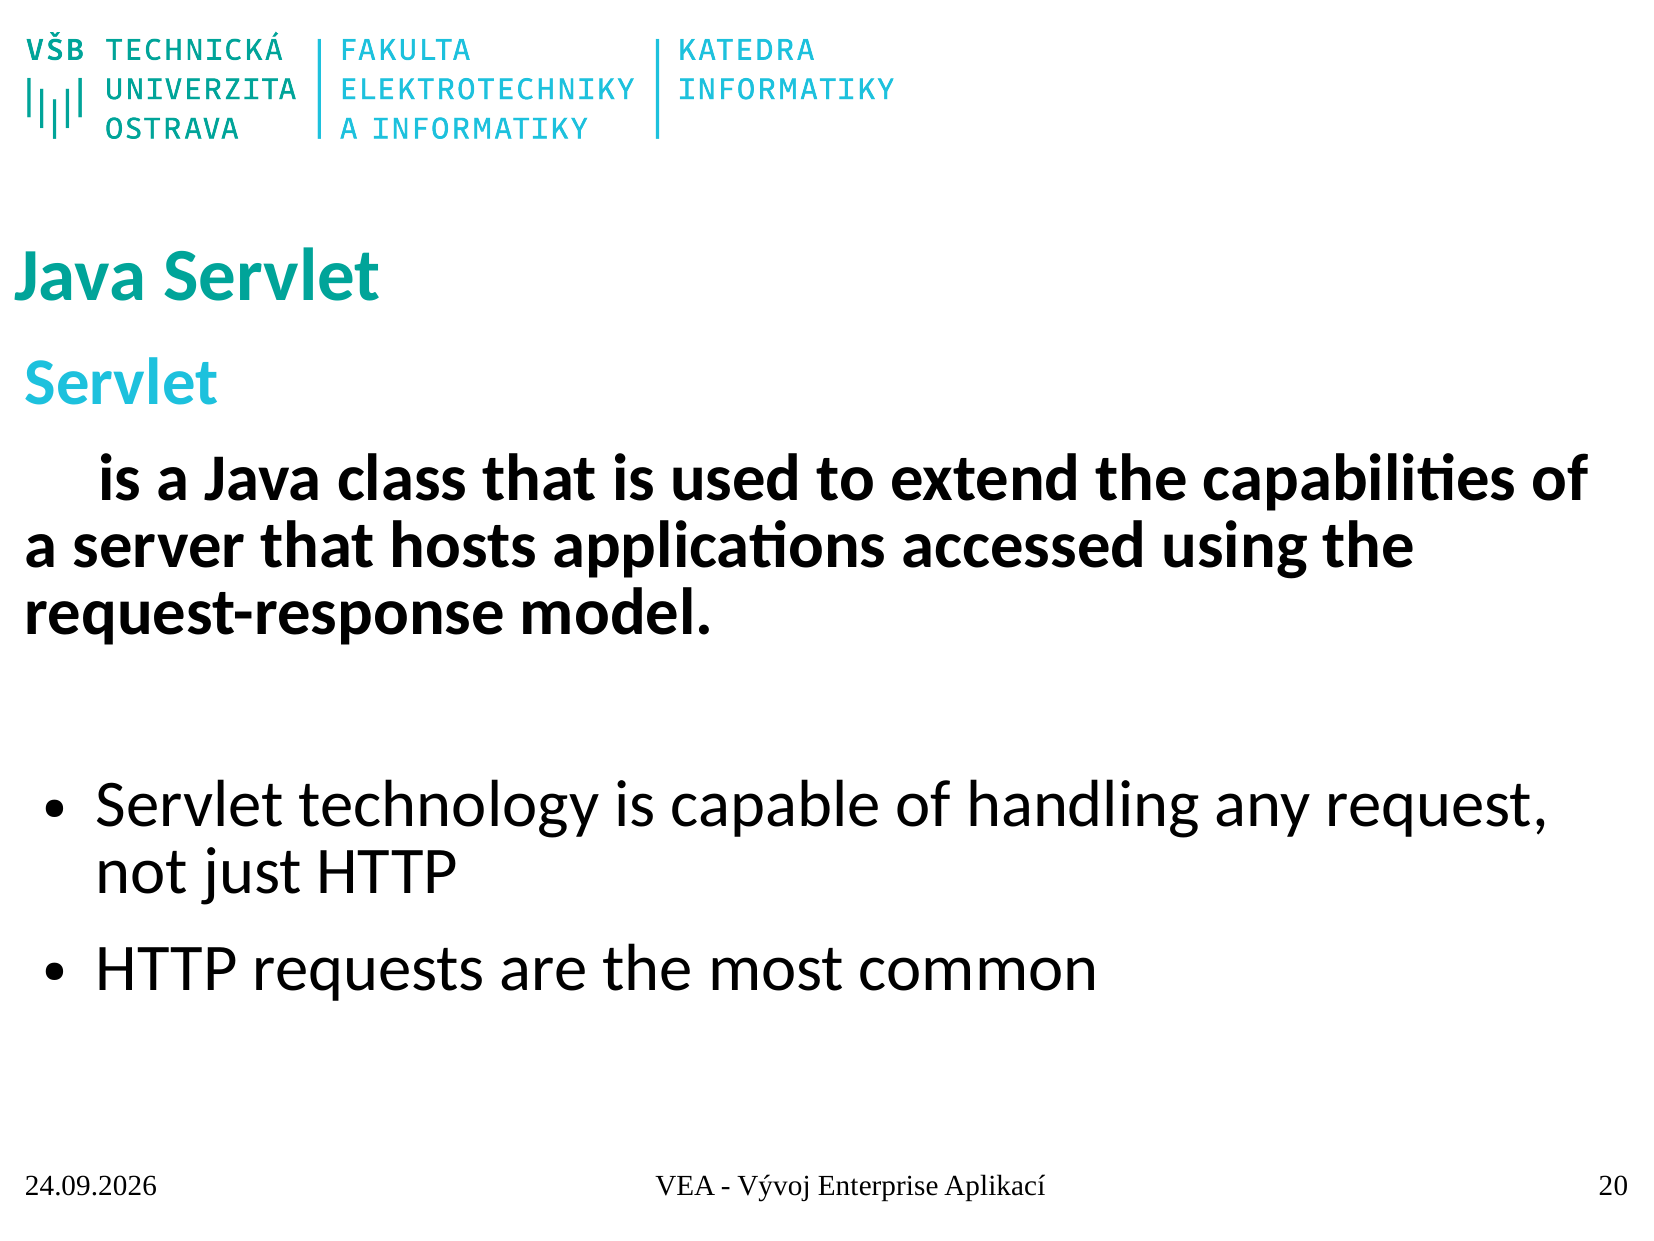

Java Servlet
# Servlet
	is a Java class that is used to extend the capabilities of a server that hosts applications accessed using the request-response model.
Servlet technology is capable of handling any request, not just HTTP
HTTP requests are the most common
VEA - Vývoj Enterprise Aplikací
20